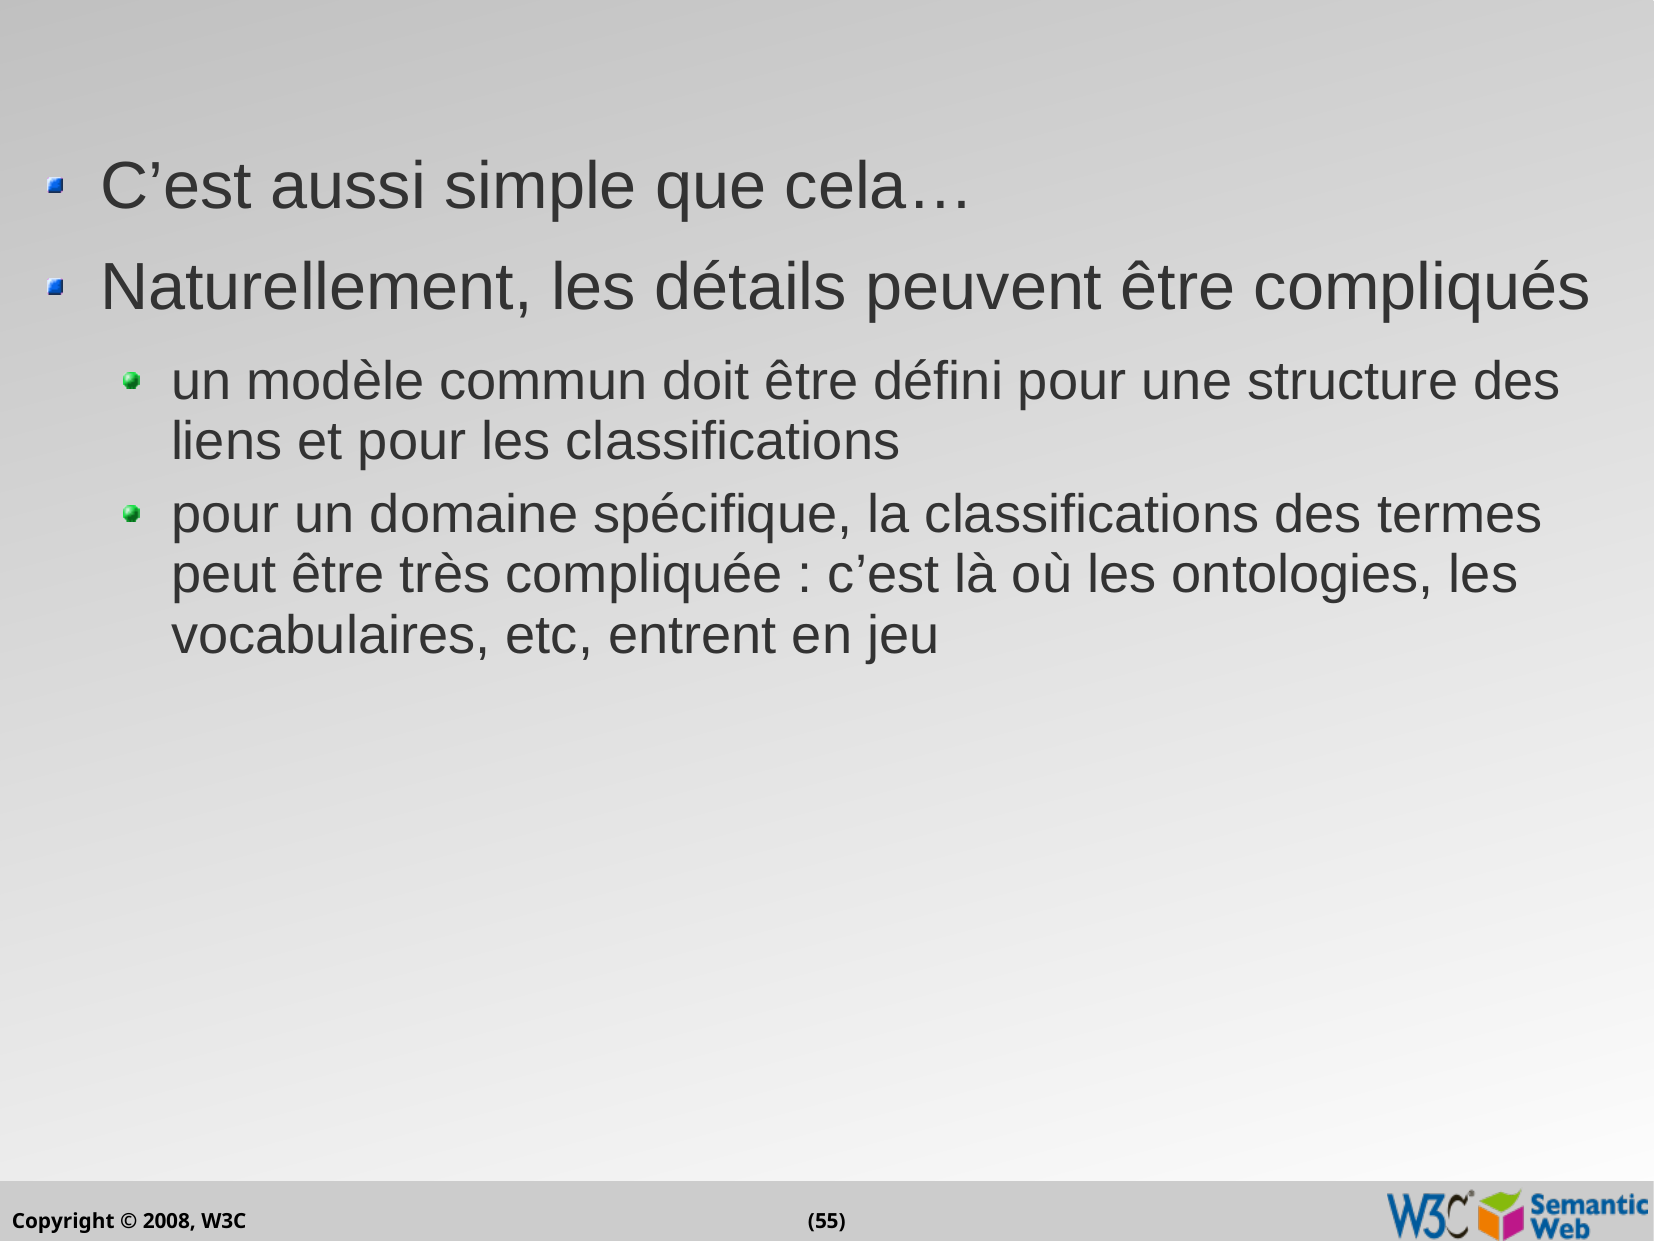

# C’est aussi simple que cela…
Naturellement, les détails peuvent être compliqués
un modèle commun doit être défini pour une structure des liens et pour les classifications
pour un domaine spécifique, la classifications des termes peut être très compliquée : c’est là où les ontologies, les vocabulaires, etc, entrent en jeu